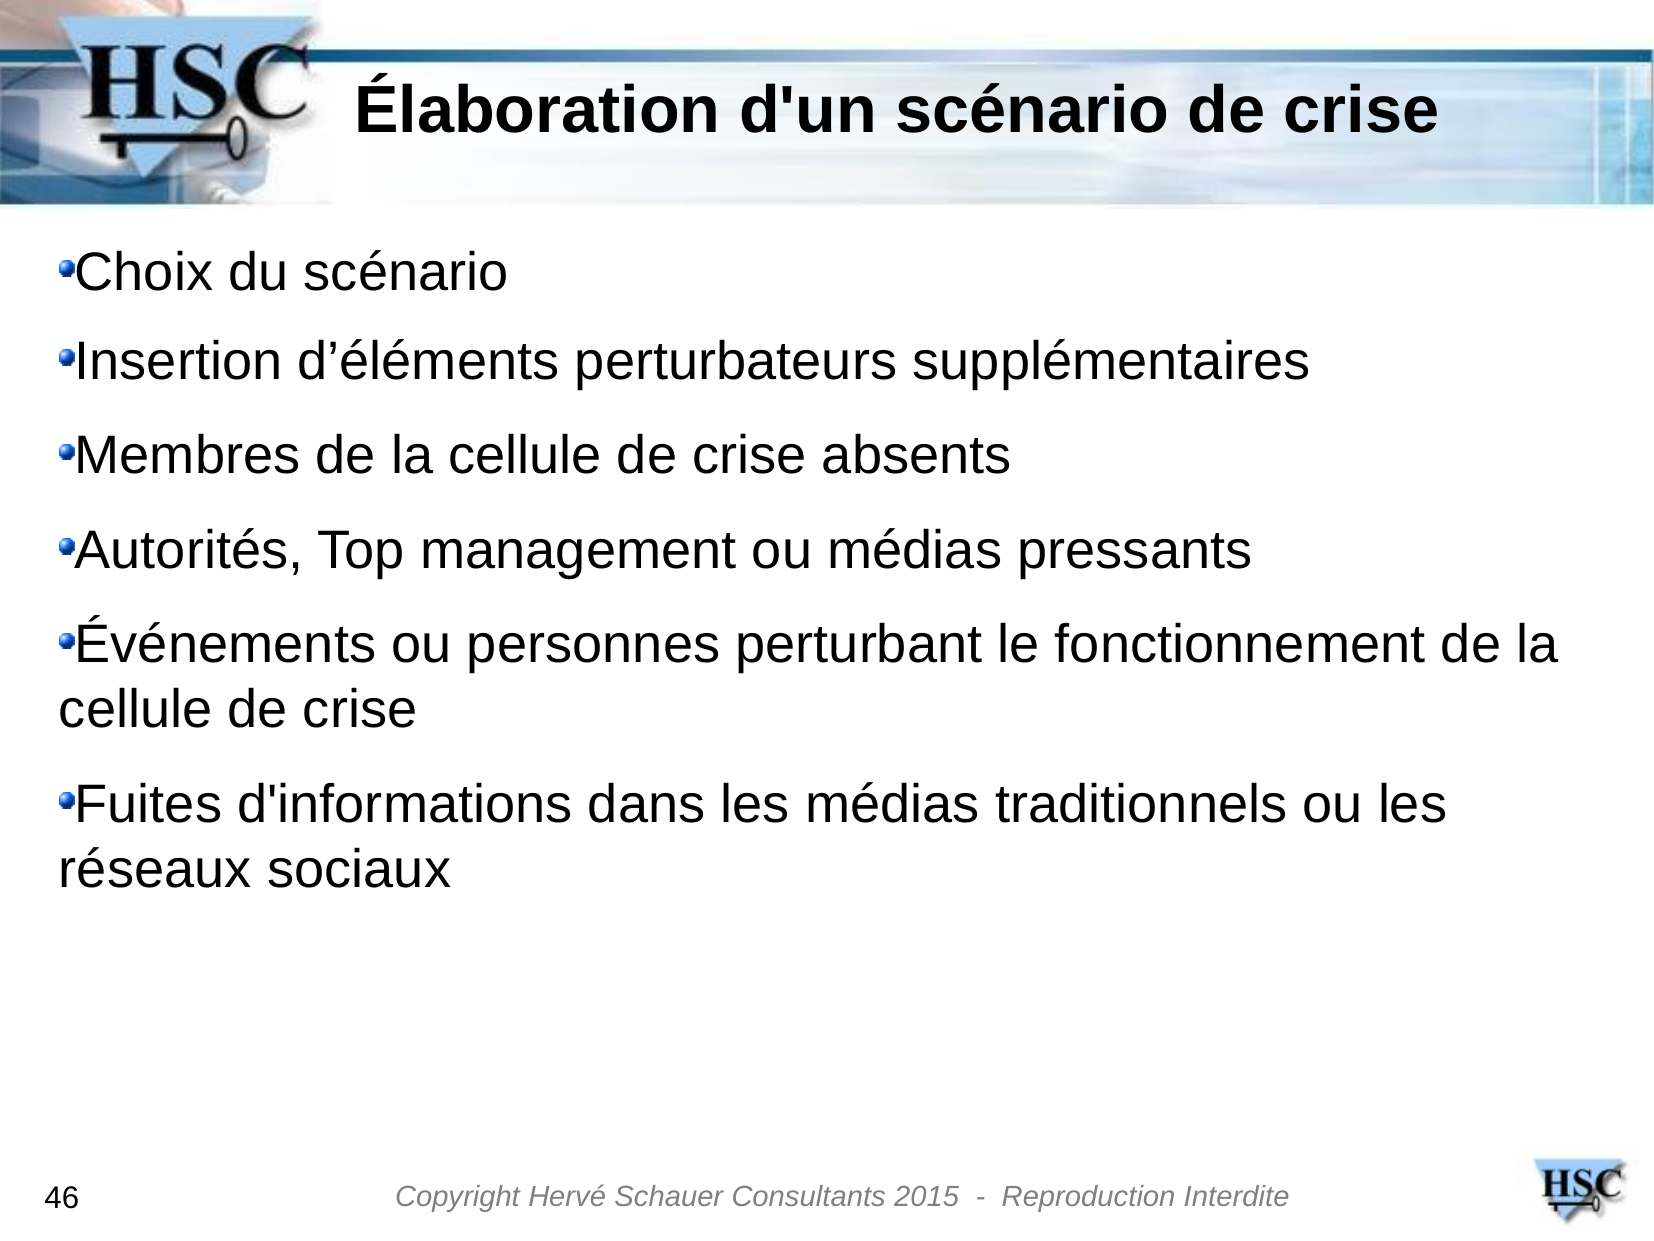

# Élaboration d'un scénario de crise
Choix du scénario
Insertion d’éléments perturbateurs supplémentaires
Membres de la cellule de crise absents
Autorités, Top management ou médias pressants
Événements ou personnes perturbant le fonctionnement de la cellule de crise
Fuites d'informations dans les médias traditionnels ou les réseaux sociaux